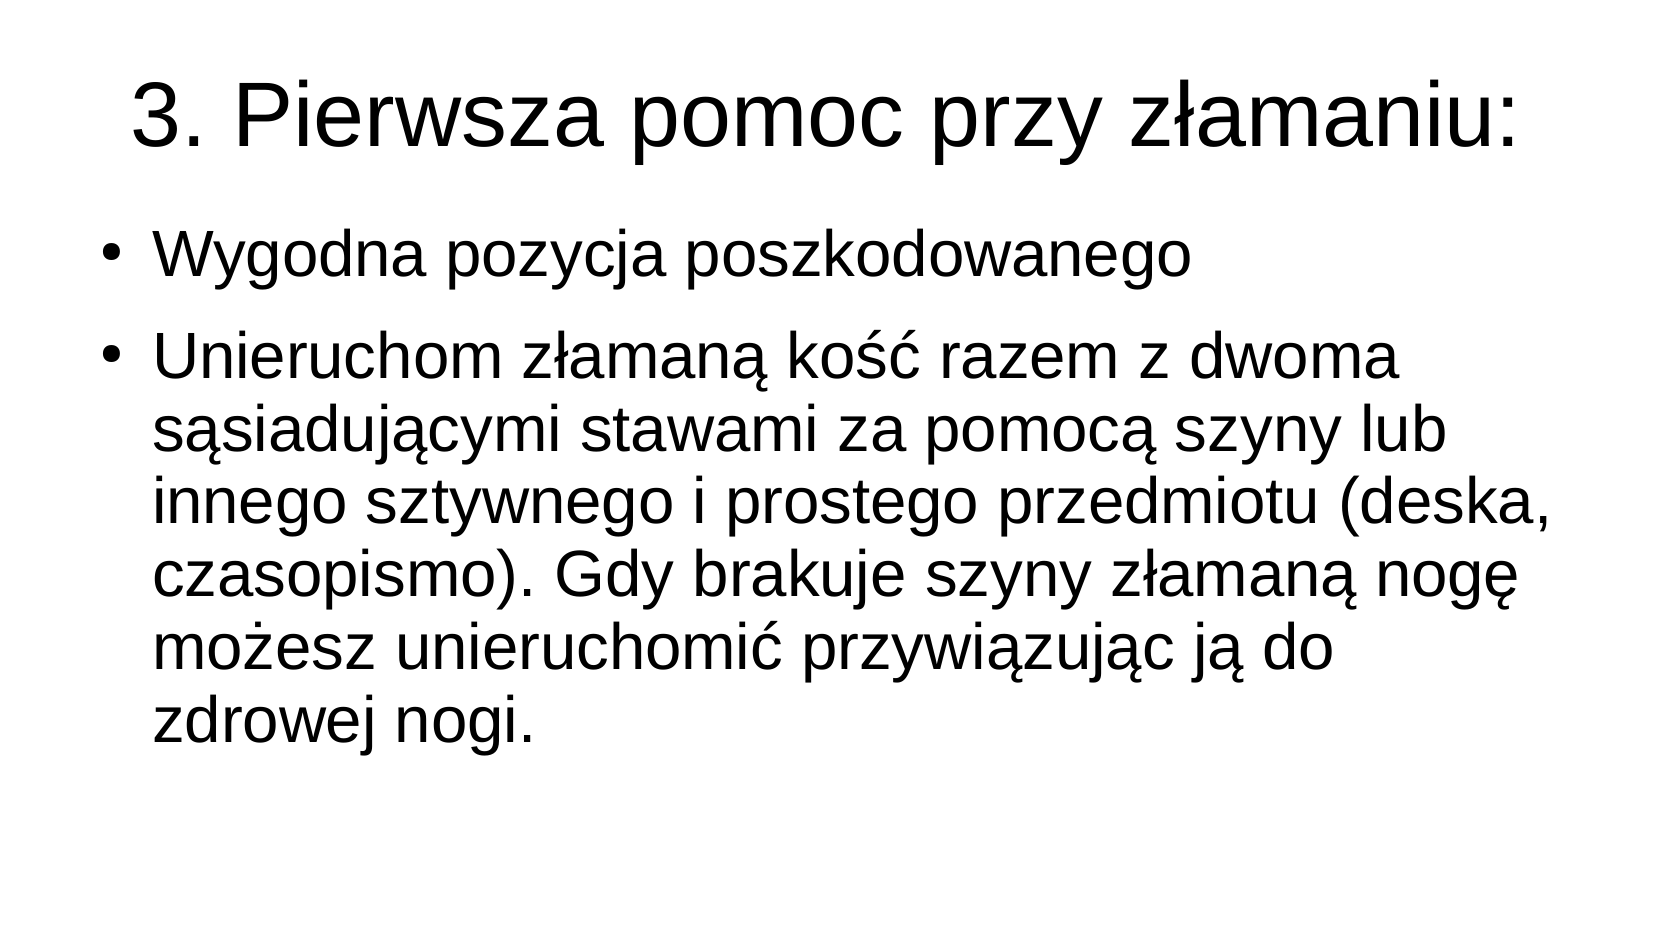

# 3. Pierwsza pomoc przy złamaniu:
Wygodna pozycja poszkodowanego
Unieruchom złamaną kość razem z dwoma sąsiadującymi stawami za pomocą szyny lub innego sztywnego i prostego przedmiotu (deska, czasopismo). Gdy brakuje szyny złamaną nogę możesz unieruchomić przywiązując ją do zdrowej nogi.